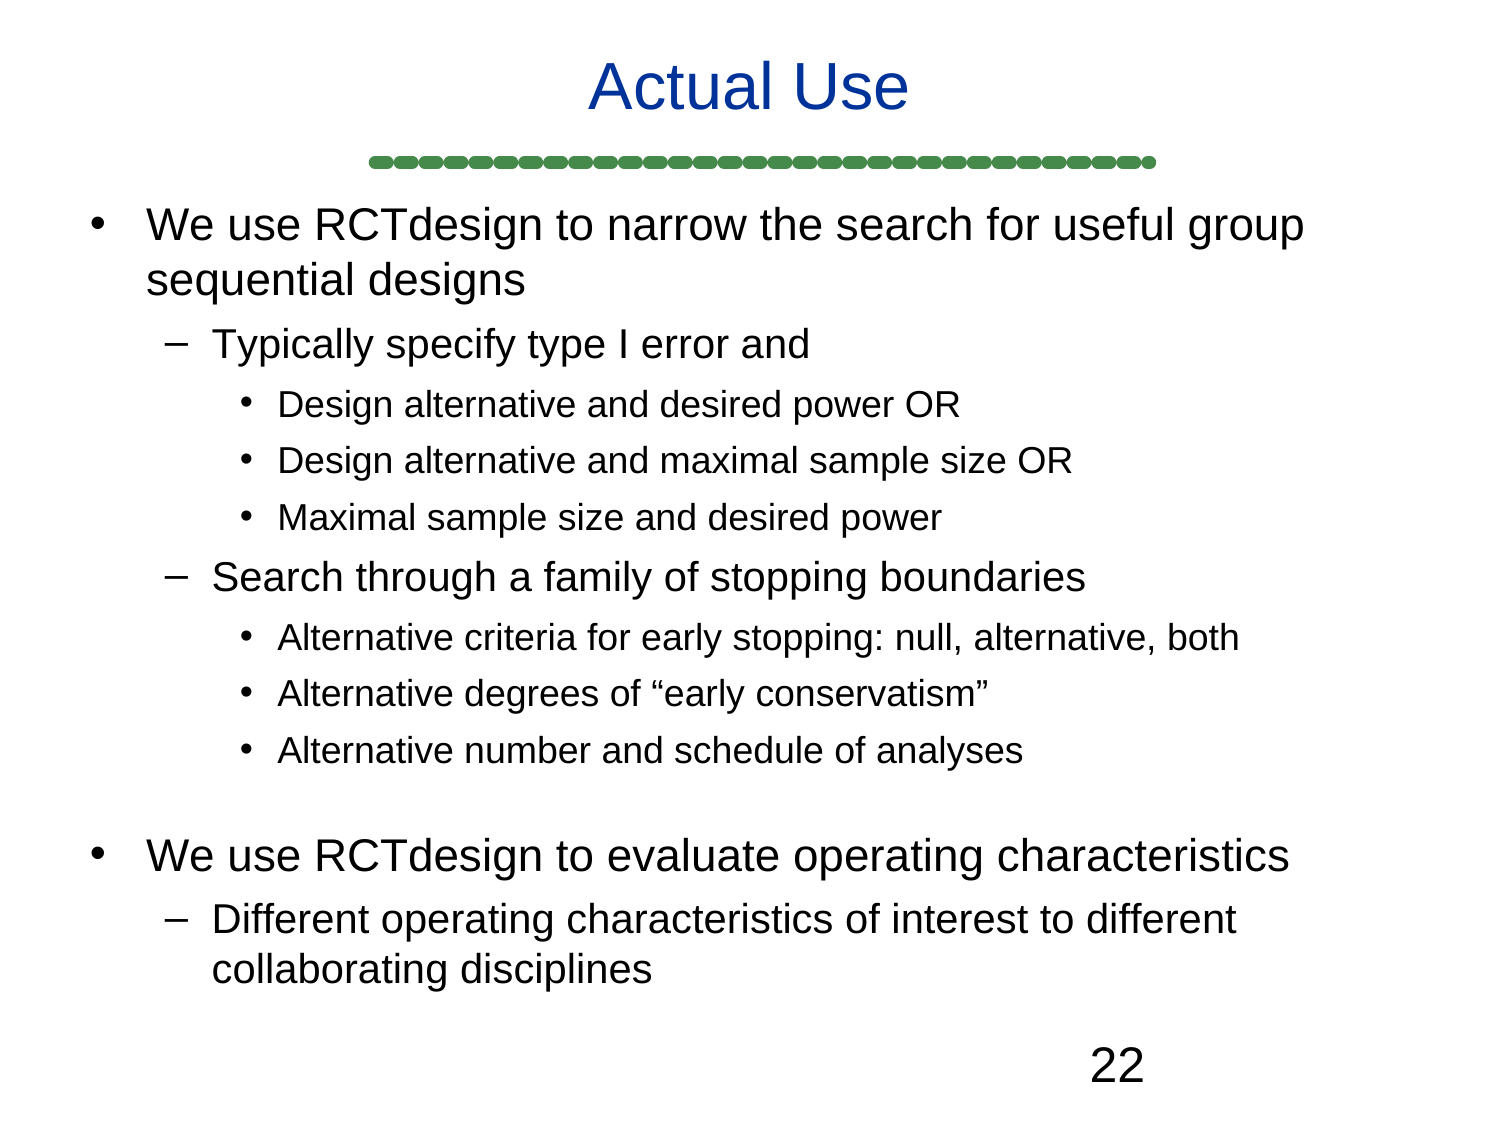

# Actual Use
We use RCTdesign to narrow the search for useful group sequential designs
Typically specify type I error and
Design alternative and desired power OR
Design alternative and maximal sample size OR
Maximal sample size and desired power
Search through a family of stopping boundaries
Alternative criteria for early stopping: null, alternative, both
Alternative degrees of “early conservatism”
Alternative number and schedule of analyses
We use RCTdesign to evaluate operating characteristics
Different operating characteristics of interest to different collaborating disciplines
22